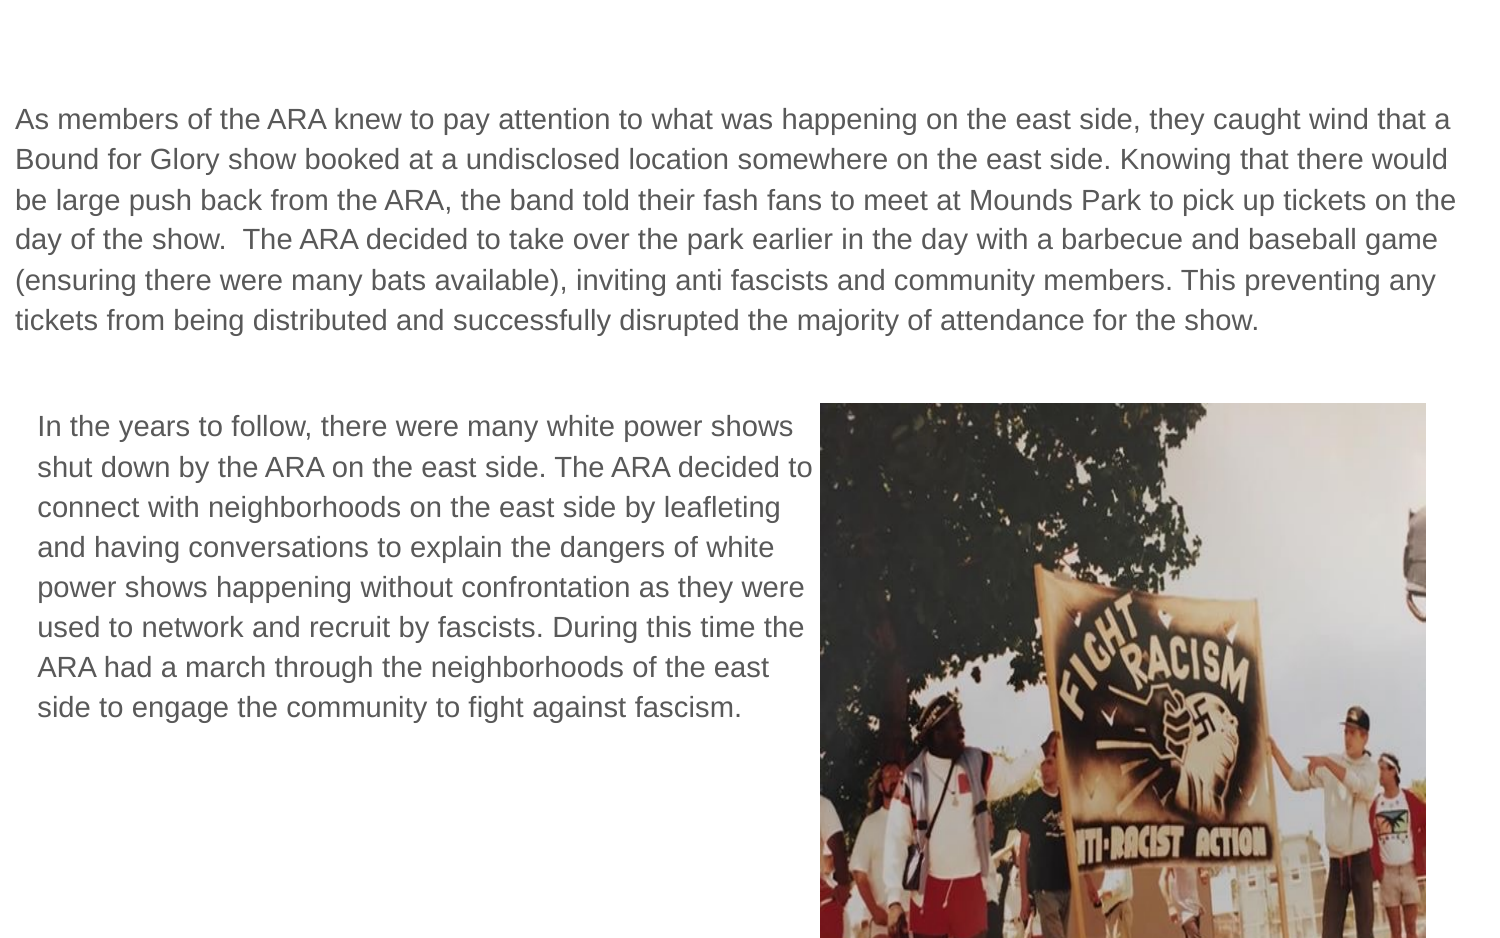

As members of the ARA knew to pay attention to what was happening on the east side, they caught wind that a Bound for Glory show booked at a undisclosed location somewhere on the east side. Knowing that there would be large push back from the ARA, the band told their fash fans to meet at Mounds Park to pick up tickets on the day of the show. The ARA decided to take over the park earlier in the day with a barbecue and baseball game (ensuring there were many bats available), inviting anti fascists and community members. This preventing any tickets from being distributed and successfully disrupted the majority of attendance for the show.
In the years to follow, there were many white power shows shut down by the ARA on the east side. The ARA decided to connect with neighborhoods on the east side by leafleting and having conversations to explain the dangers of white power shows happening without confrontation as they were used to network and recruit by fascists. During this time the ARA had a march through the neighborhoods of the east side to engage the community to fight against fascism.